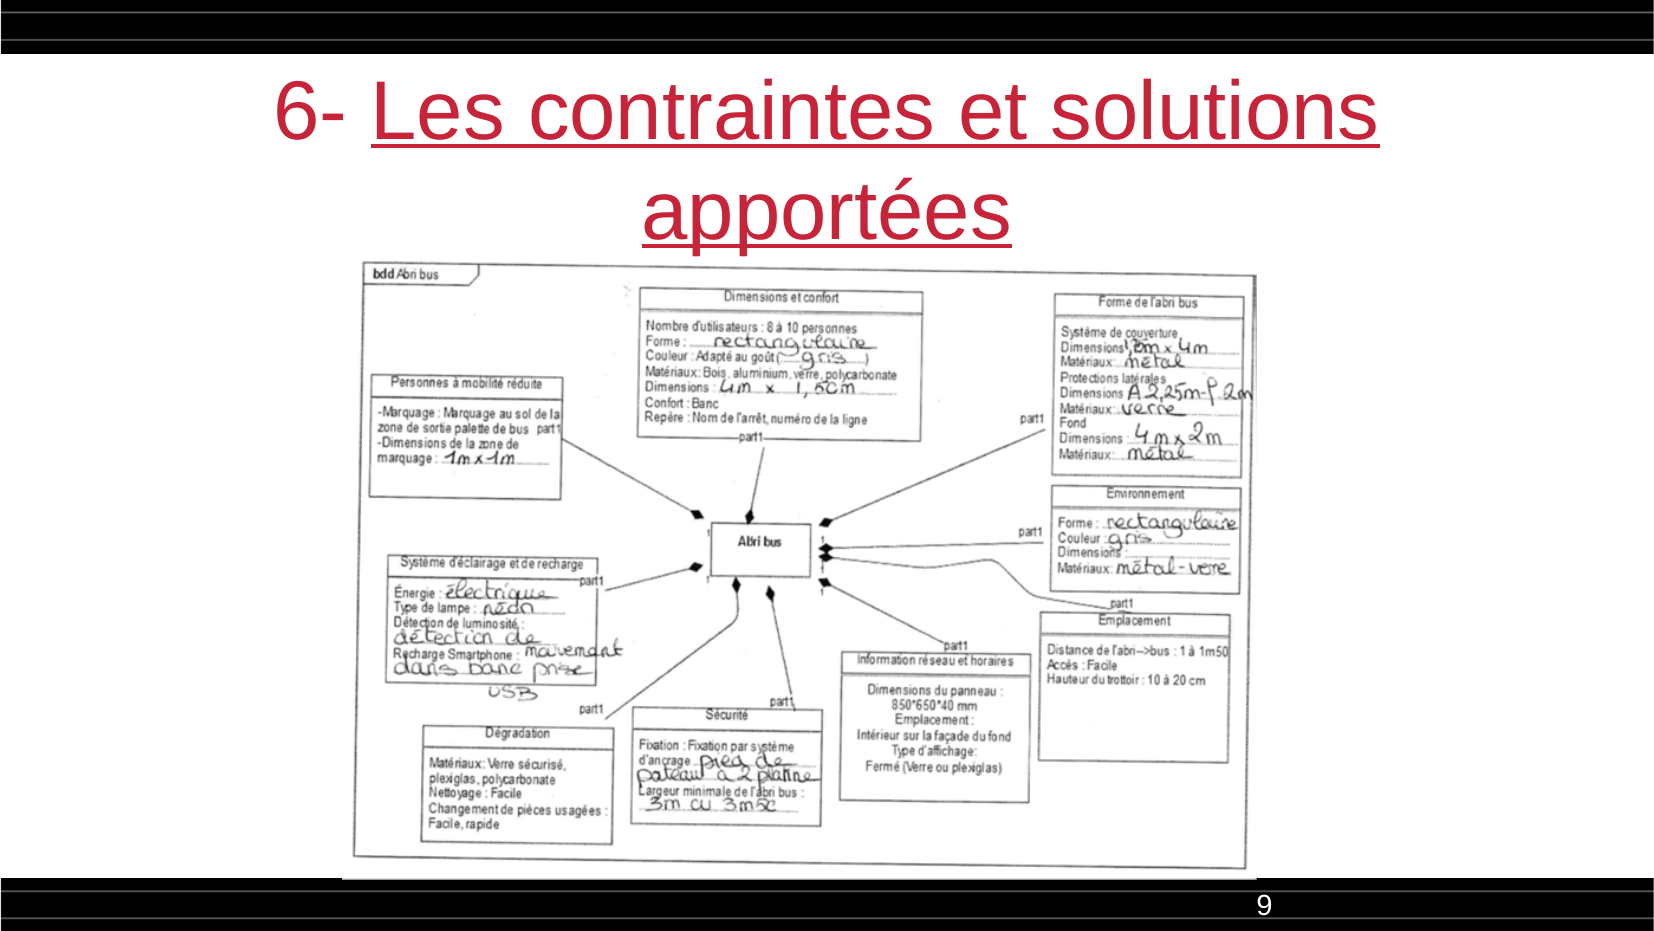

# 6- Les contraintes et solutions apportées